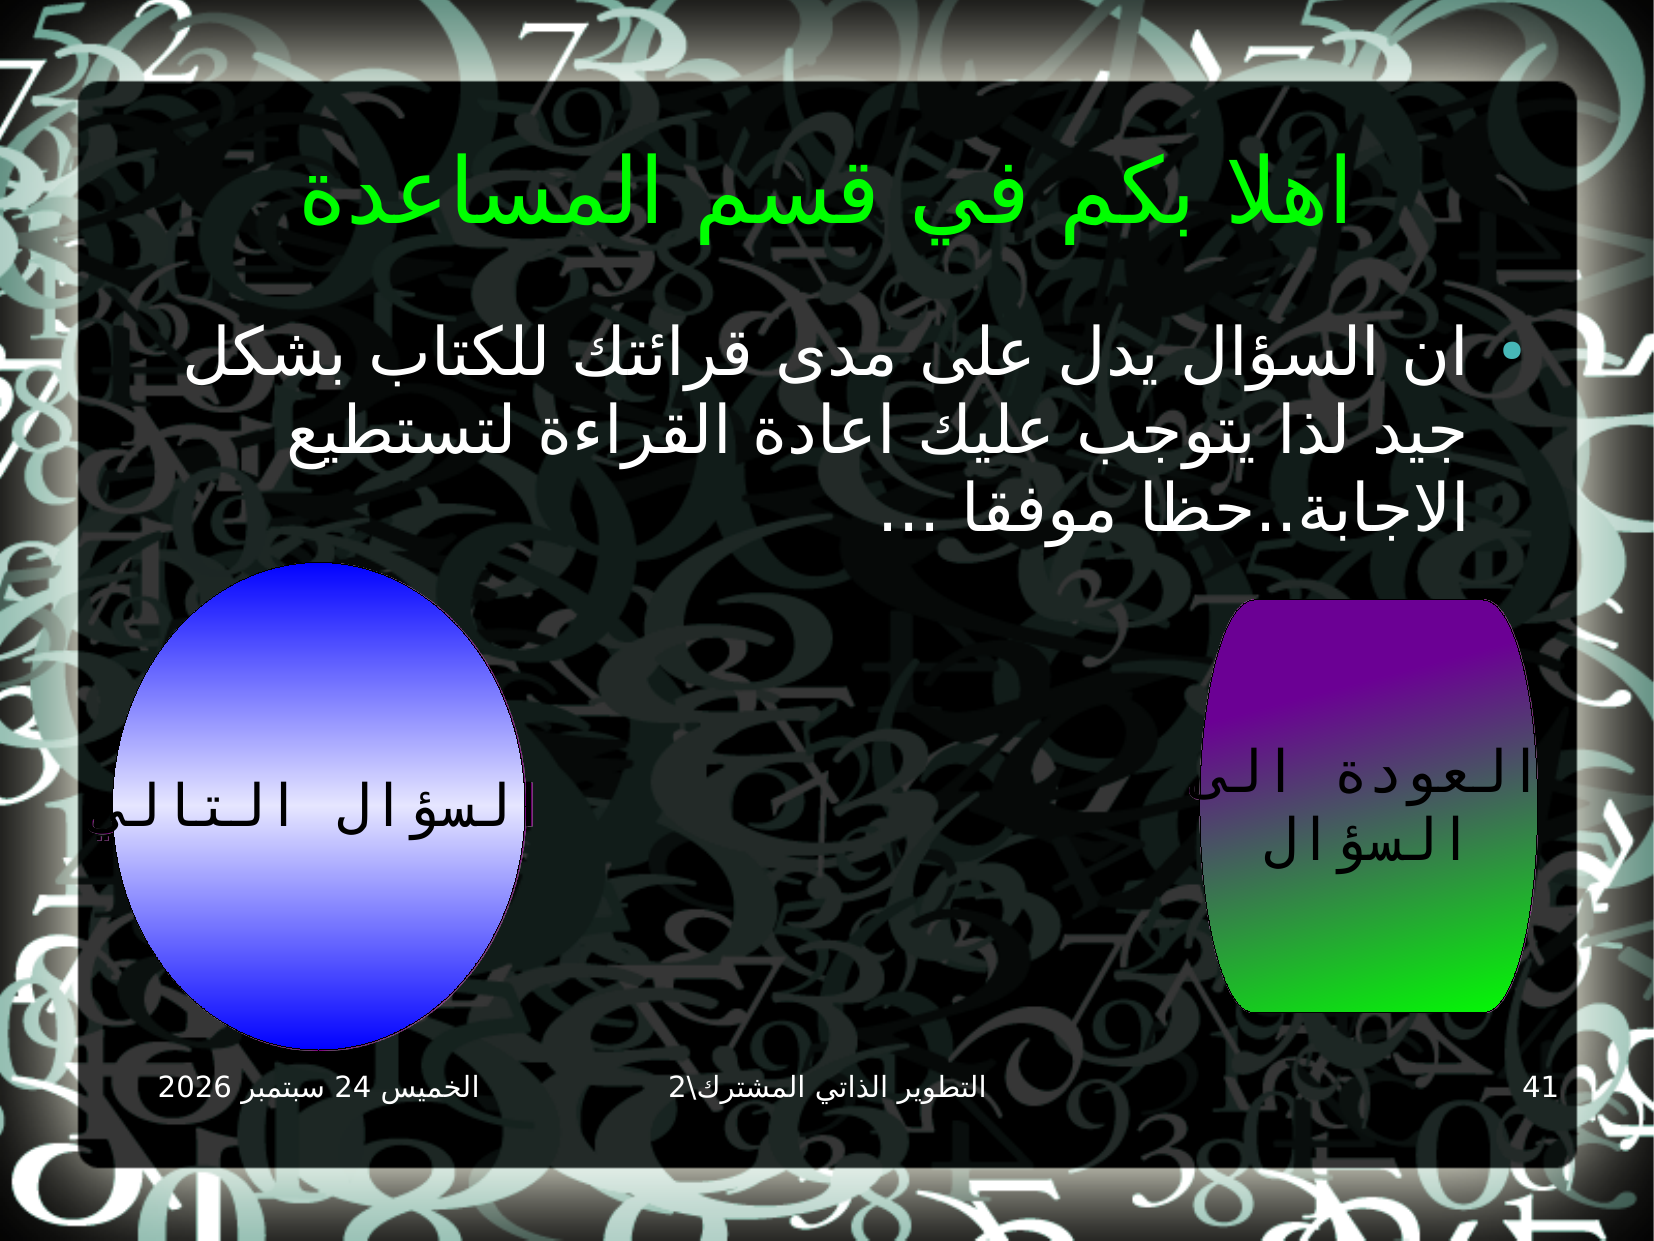

# اهلا بكم في قسم المساعدة
ان السؤال يدل على مدى قرائتك للكتاب بشكل جيد لذا يتوجب عليك اعادة القراءة لتستطيع الاجابة..حظا موفقا ...
السؤال التالي
العودة الى
السؤال
التطوير الذاتي المشترك\2
41